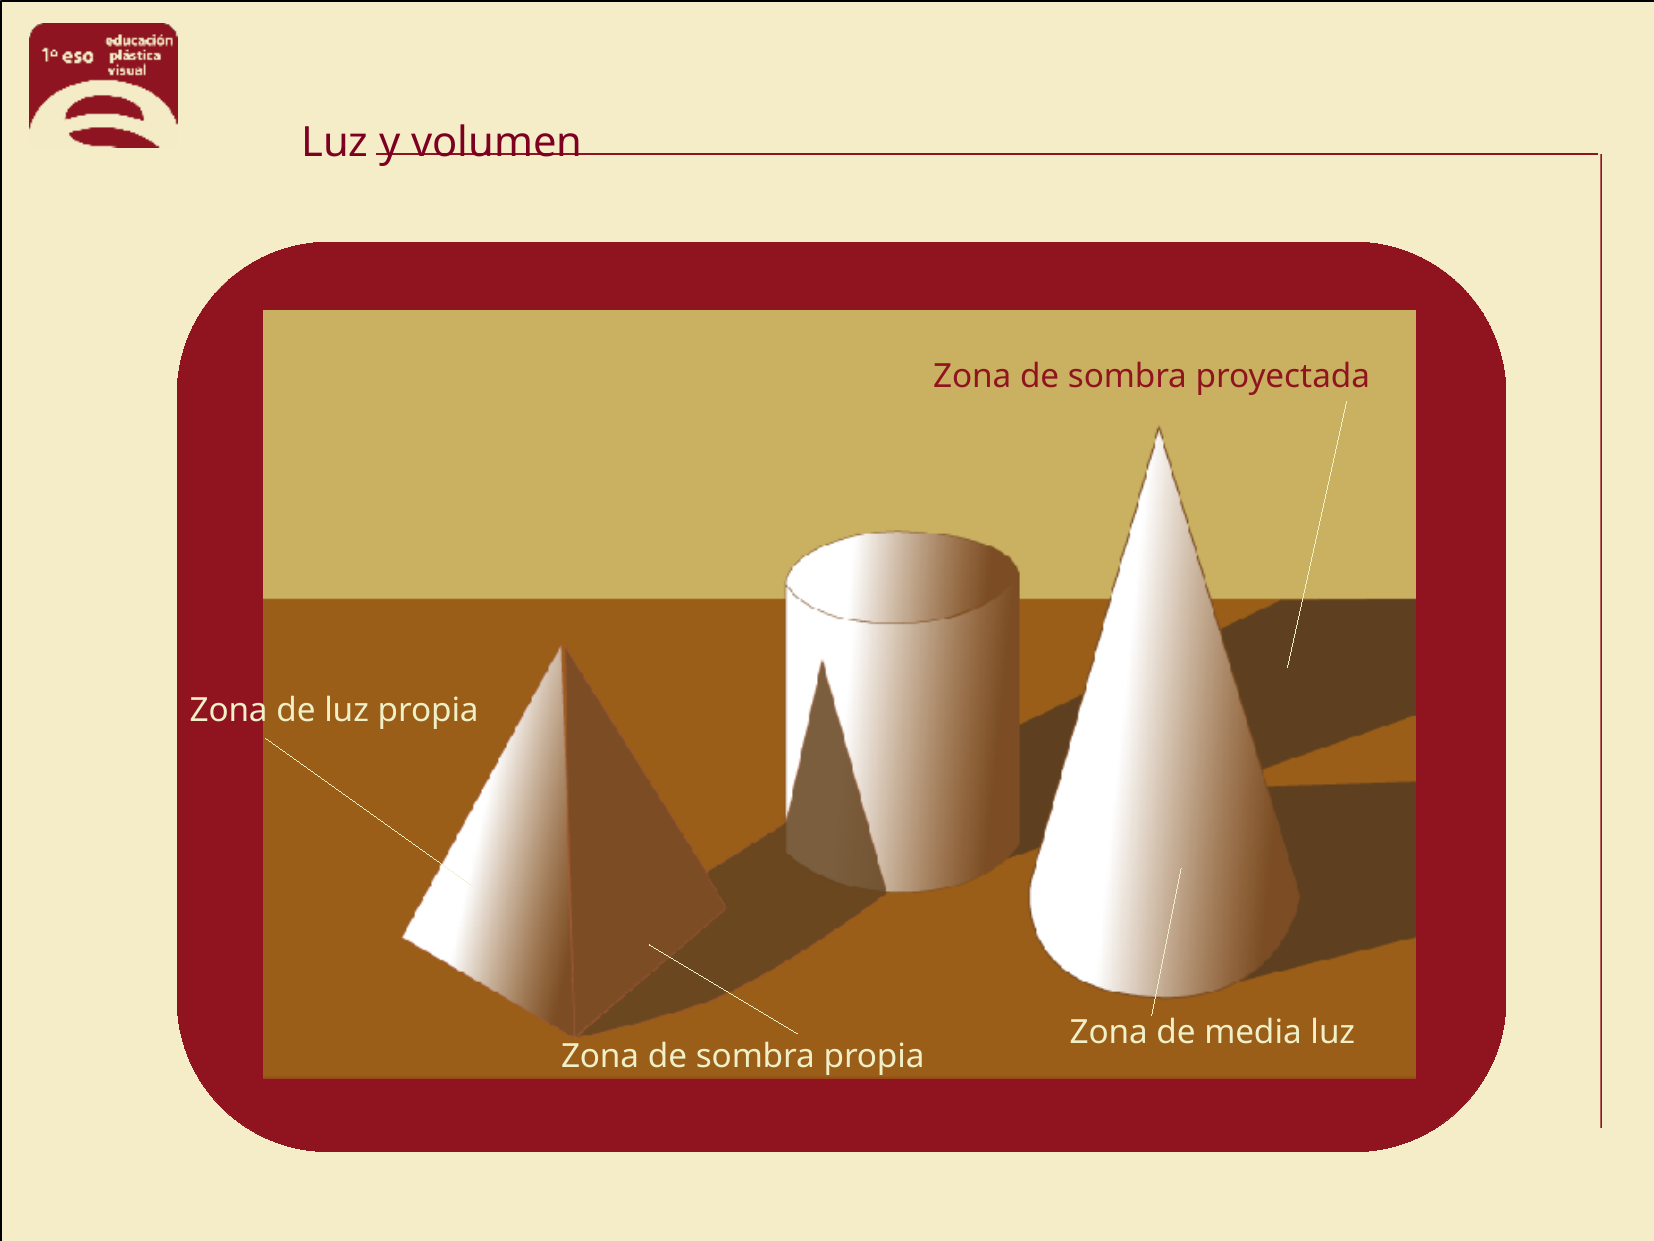

Luz y volumen
#
Zona de sombra proyectada
Zona de luz propia
Zona de media luz
Zona de sombra propia